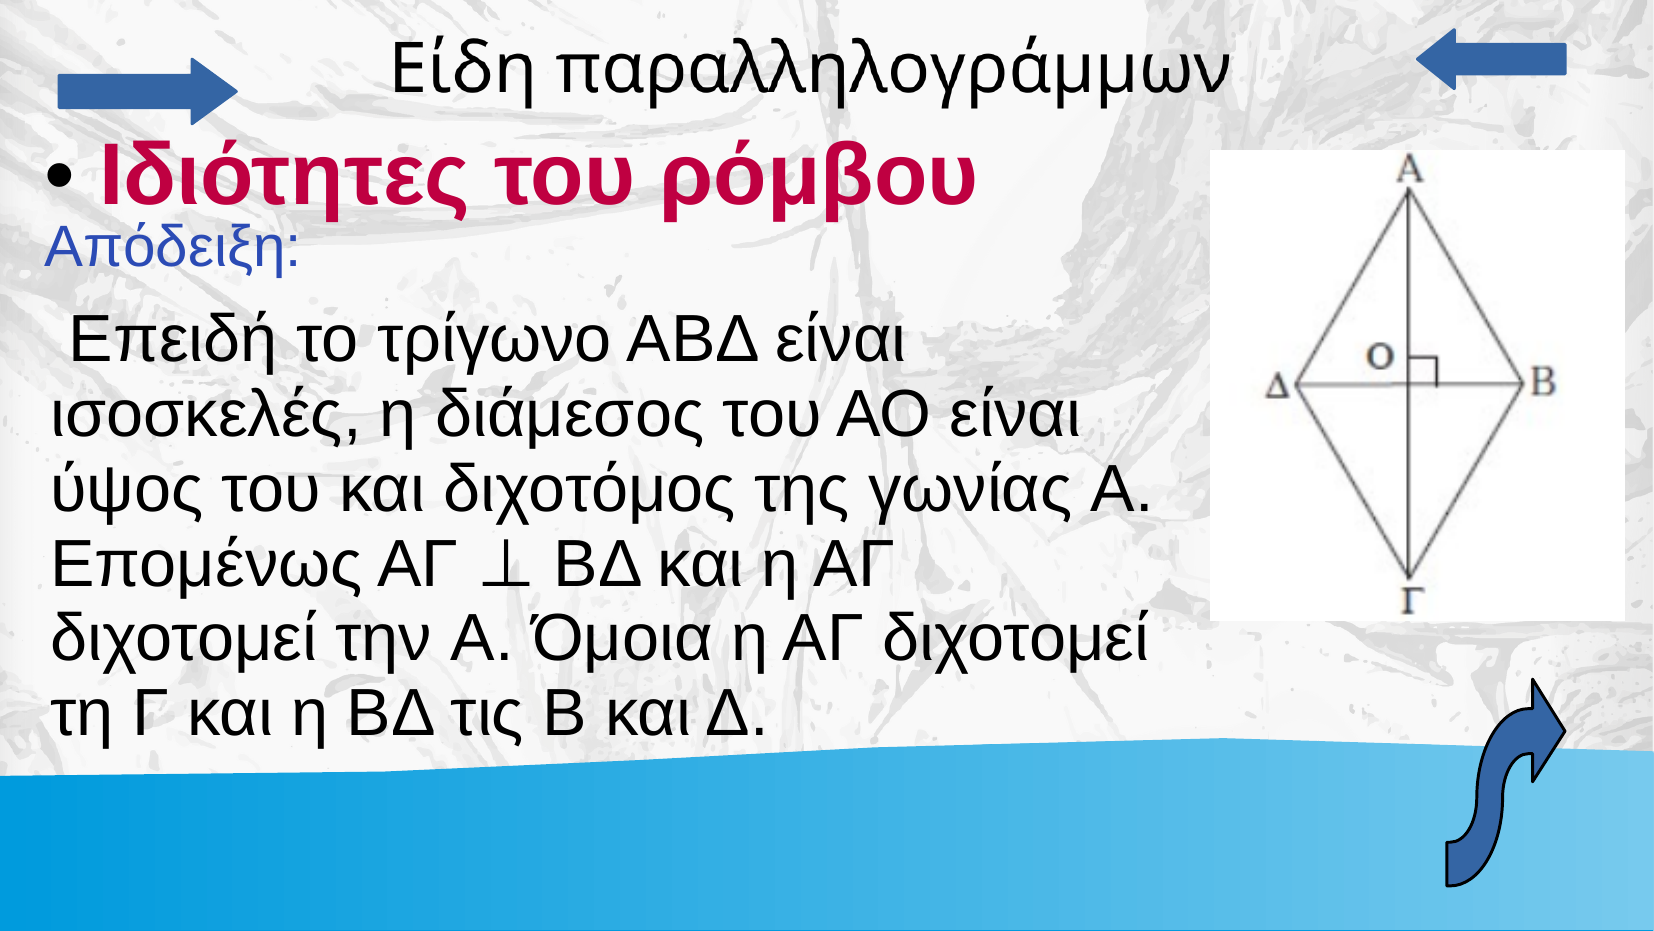

• Ιδιότητες του ρόμβου
Απόδειξη:
 Επειδή το τρίγωνο ΑΒΔ είναι ισοσκελές, η διάμεσος του ΑΟ είναι ύψος του και διχοτόμος της γωνίας A. Επομένως ΑΓ ⊥ ΒΔ και η ΑΓ διχοτομεί την A. Όμοια η ΑΓ διχοτομεί τη Γ και η ΒΔ τις Β και Δ.